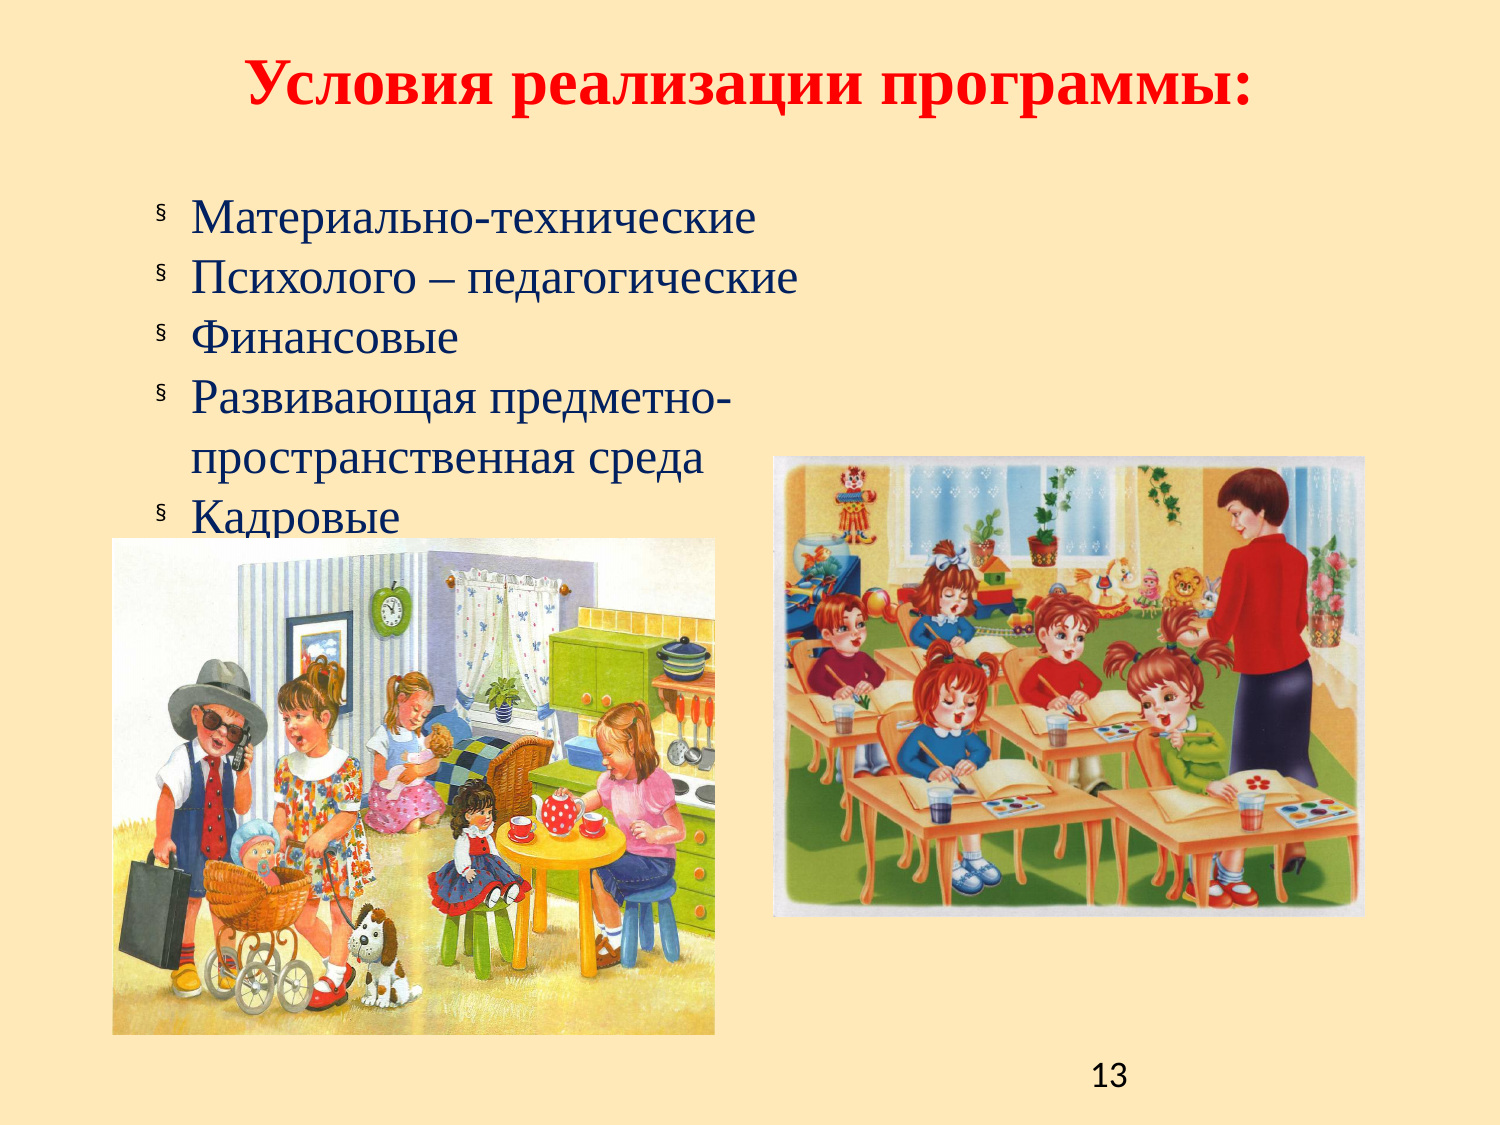

# Условия реализации программы:
Материально-технические
Психолого – педагогические
Финансовые
Развивающая предметно-пространственная среда
Кадровые